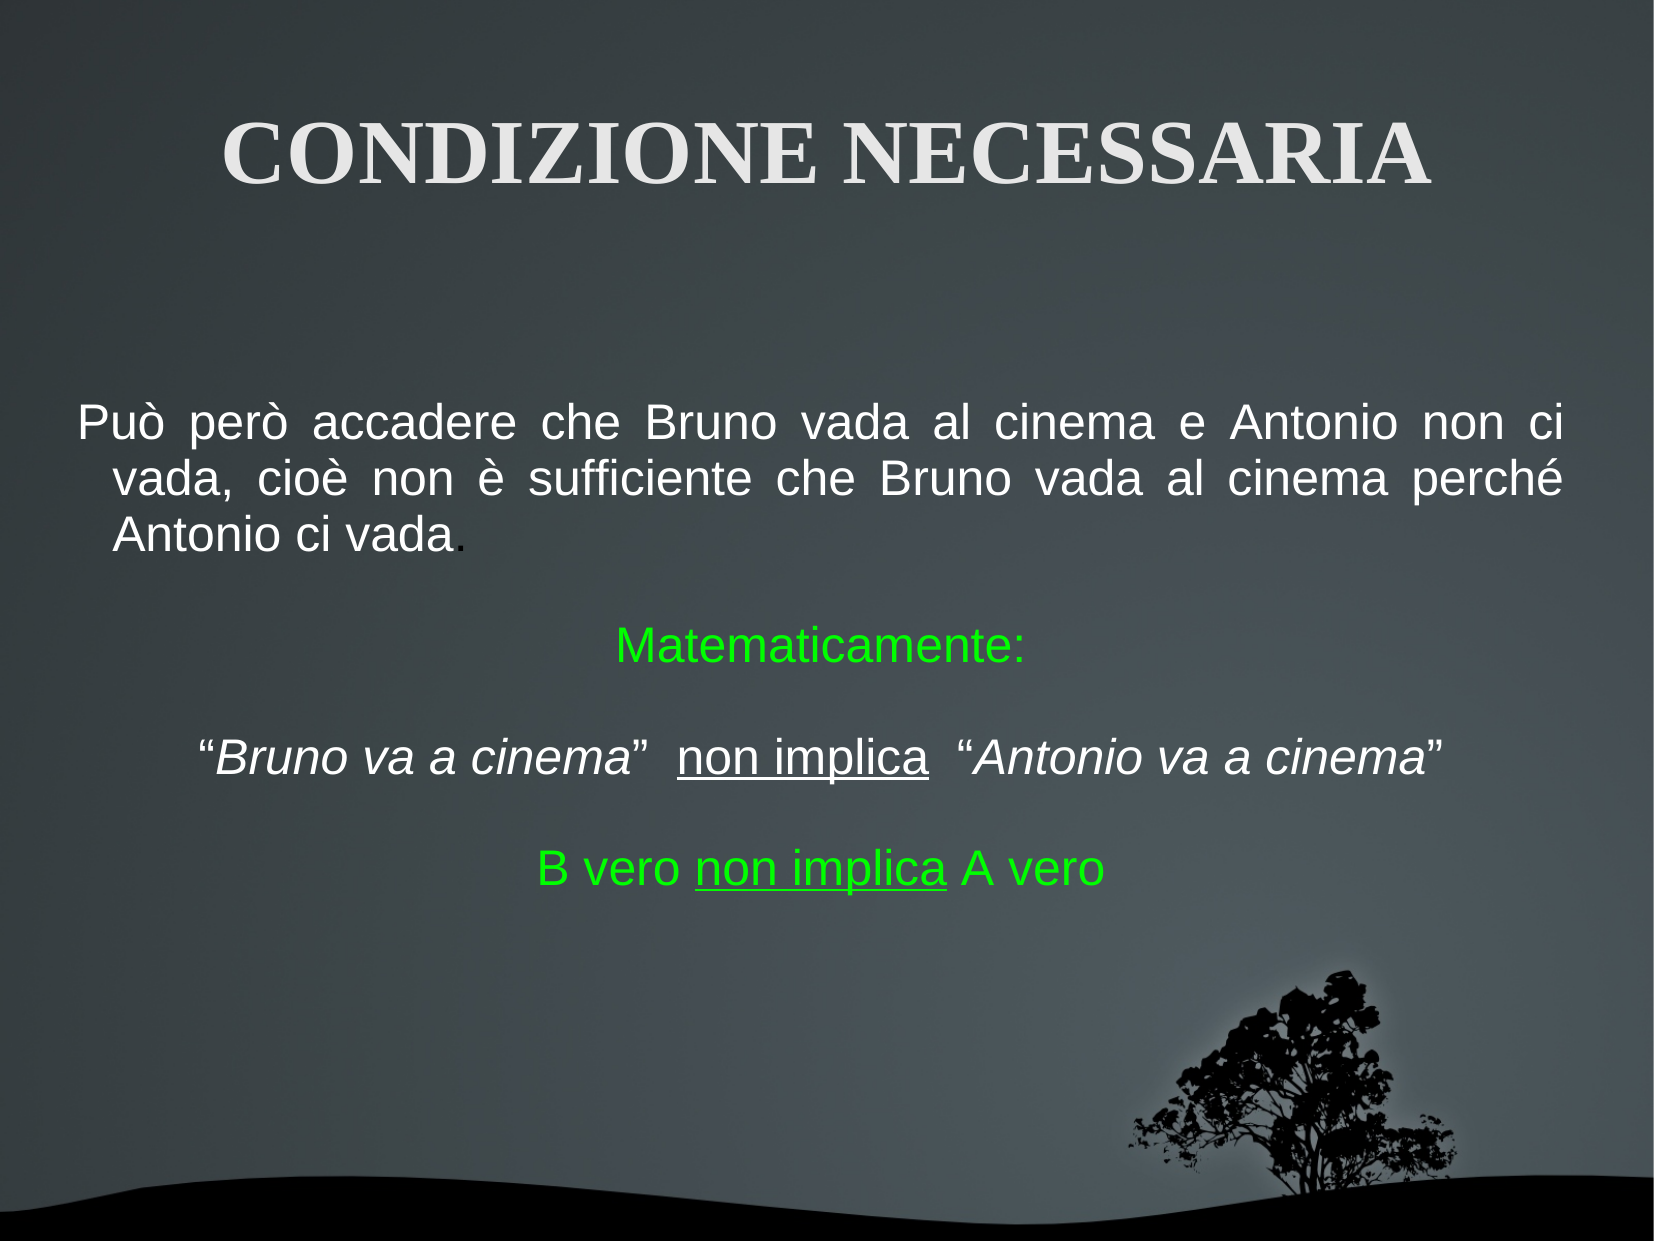

# CONDIZIONE NECESSARIA
Può però accadere che Bruno vada al cinema e Antonio non ci vada, cioè non è sufficiente che Bruno vada al cinema perché Antonio ci vada.
Matematicamente:
“Bruno va a cinema” non implica “Antonio va a cinema”
B vero non implica A vero